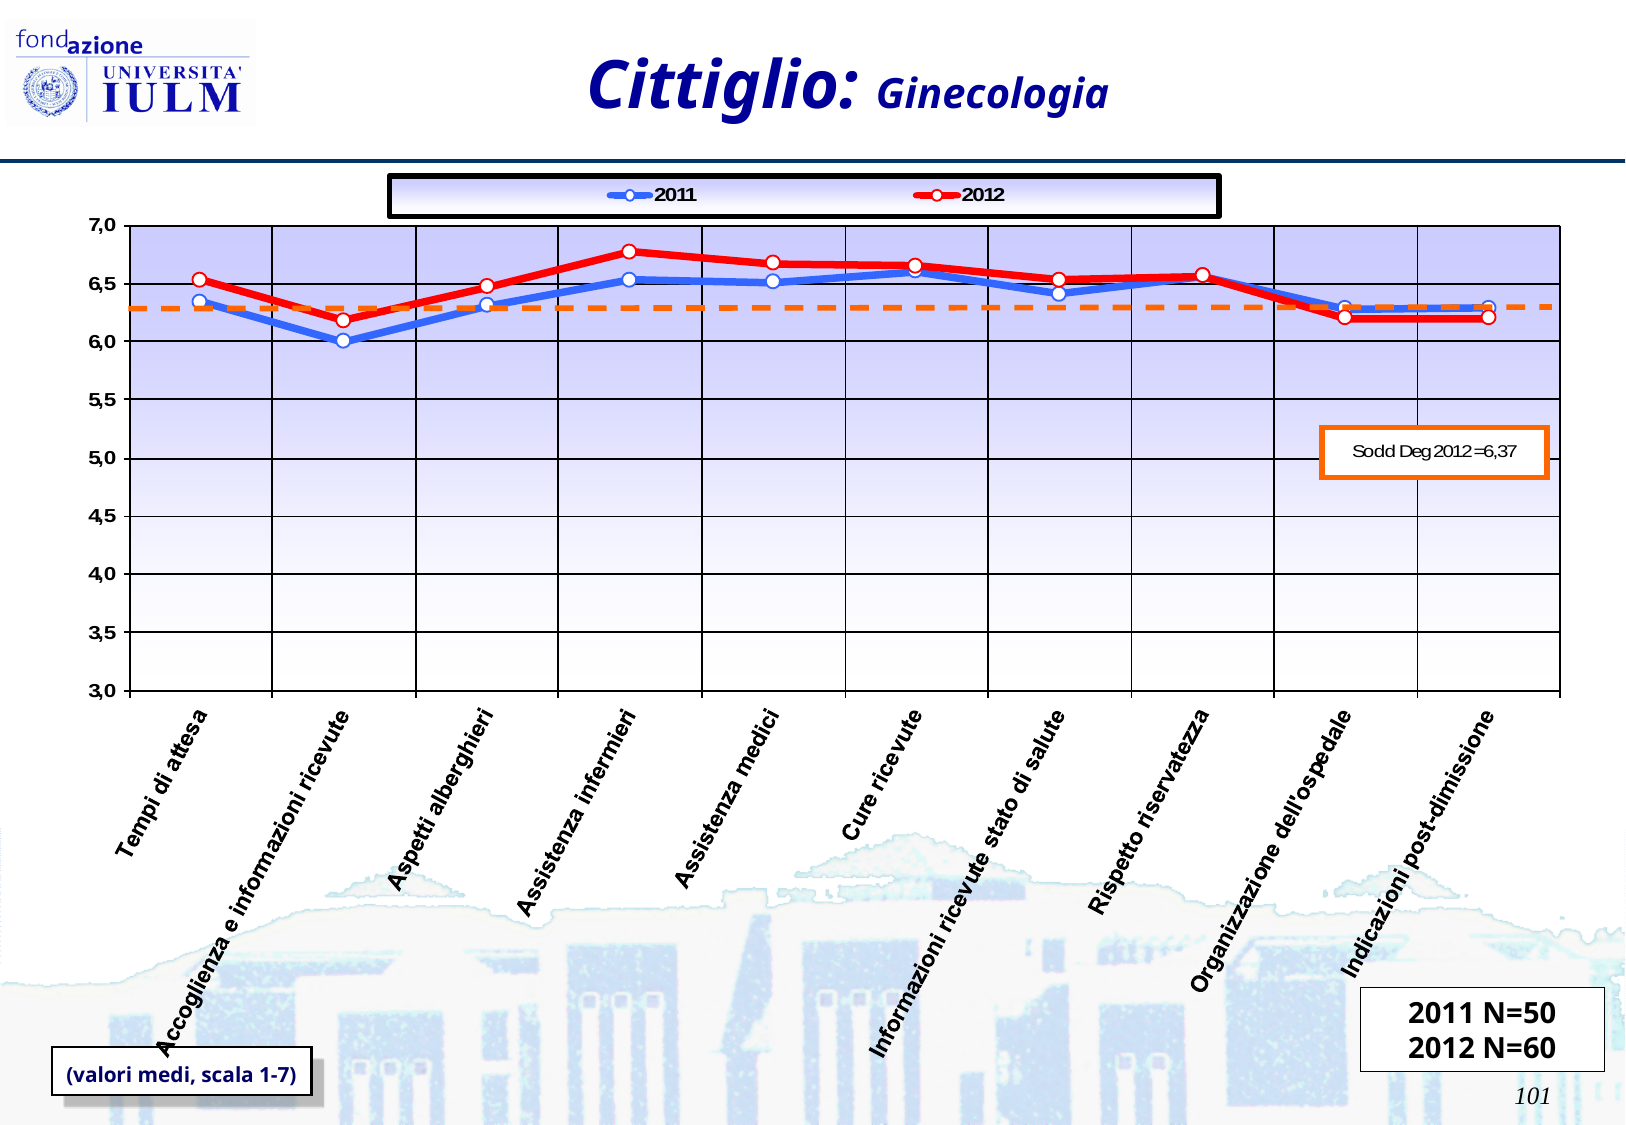

Cittiglio: Ginecologia
2011 N=50
2012 N=60
(valori medi, scala 1-7)